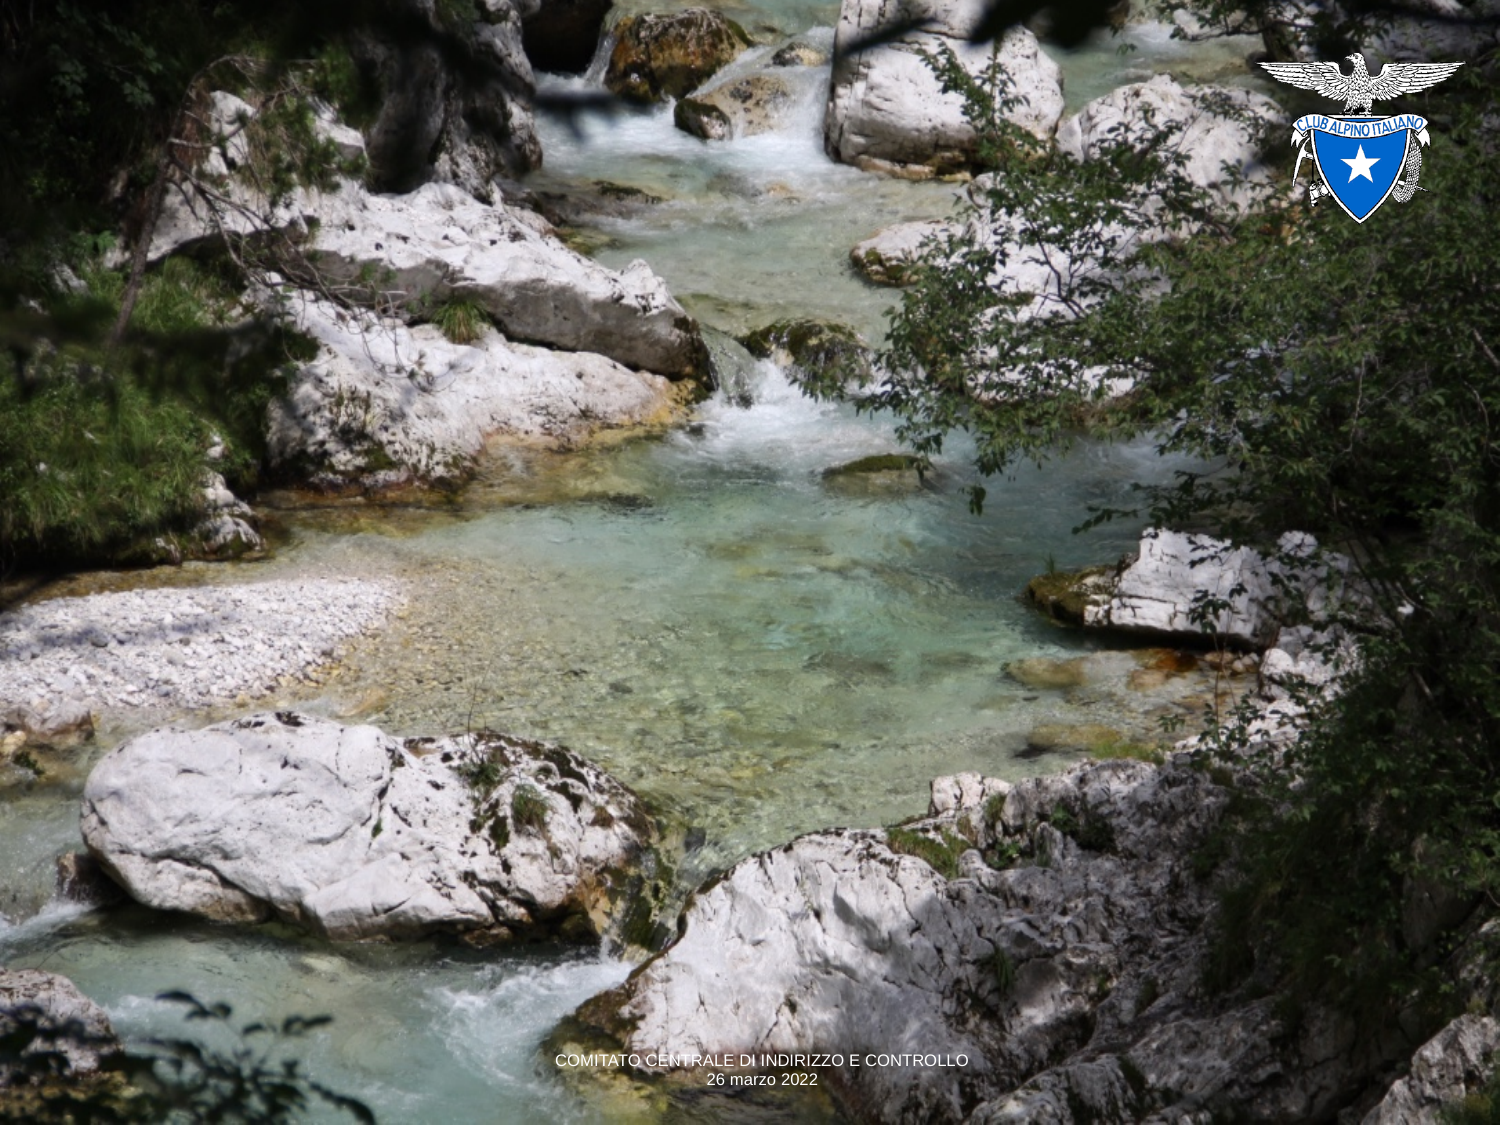

COMITATO CENTRALE DI INDIRIZZO E CONTROLLO
26 marzo 2022